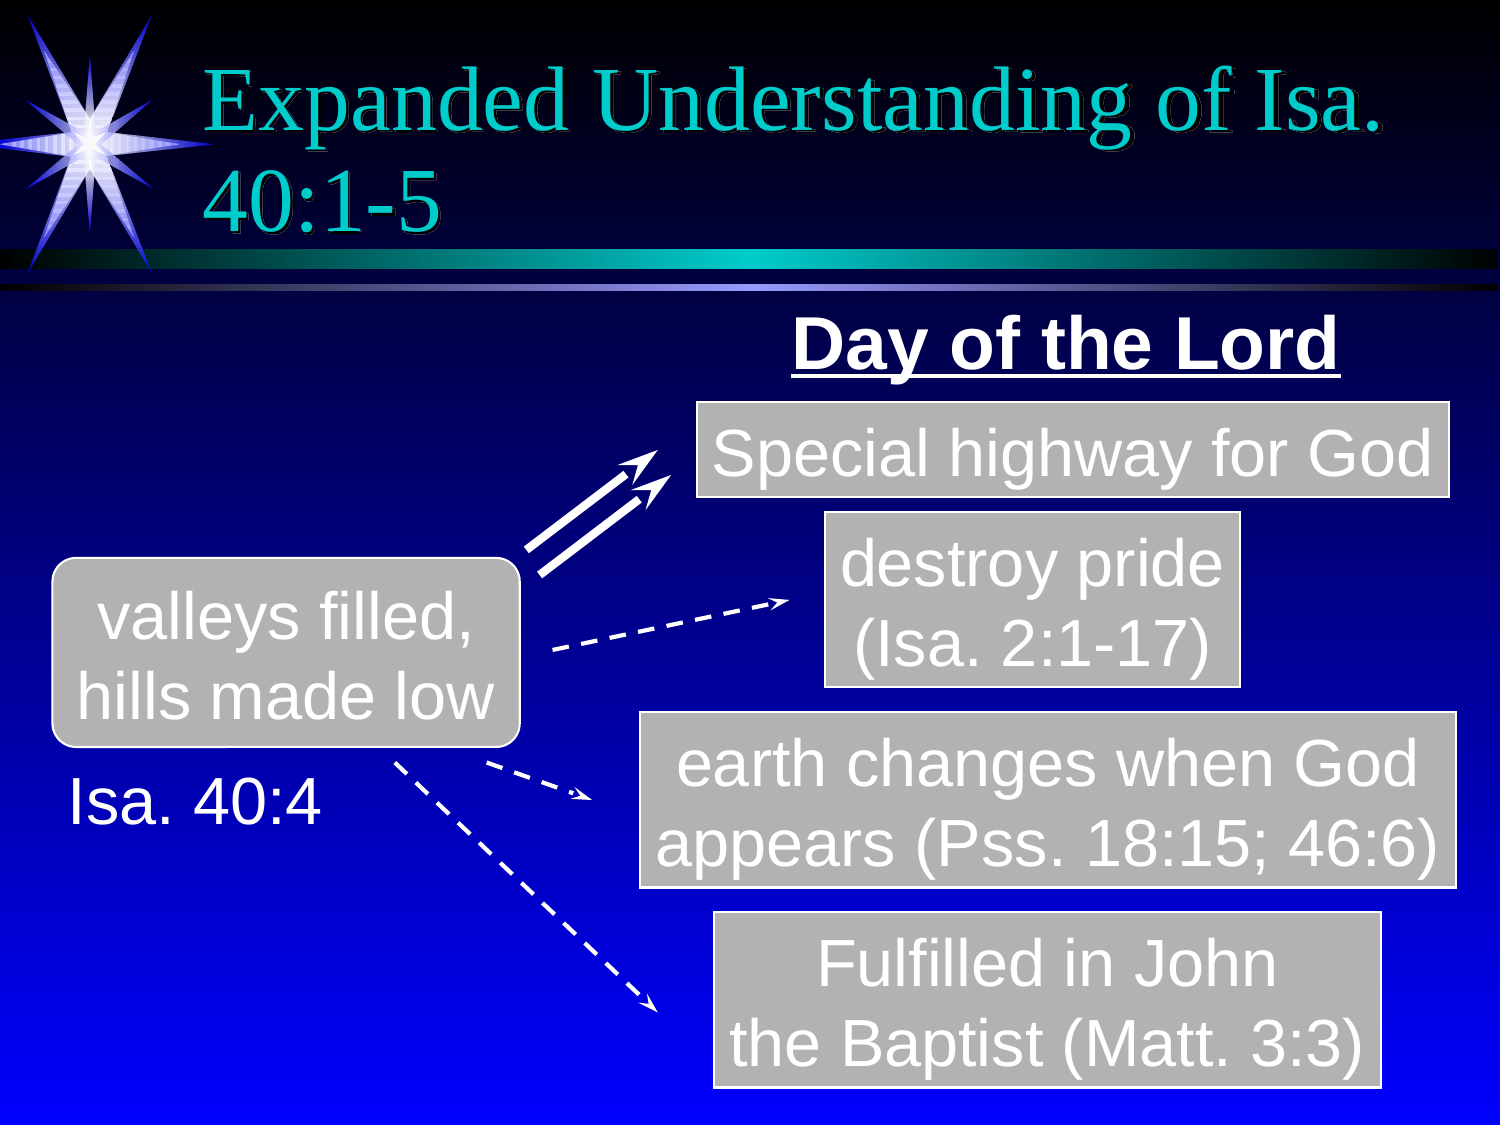

# Expanded Understanding of Isa. 40:1-5
Day of the Lord
Special highway for God
destroy pride
(Isa. 2:1-17)
valleys filled,
hills made low
earth changes when God
appears (Pss. 18:15; 46:6)
Isa. 40:4
Fulfilled in John
the Baptist (Matt. 3:3)